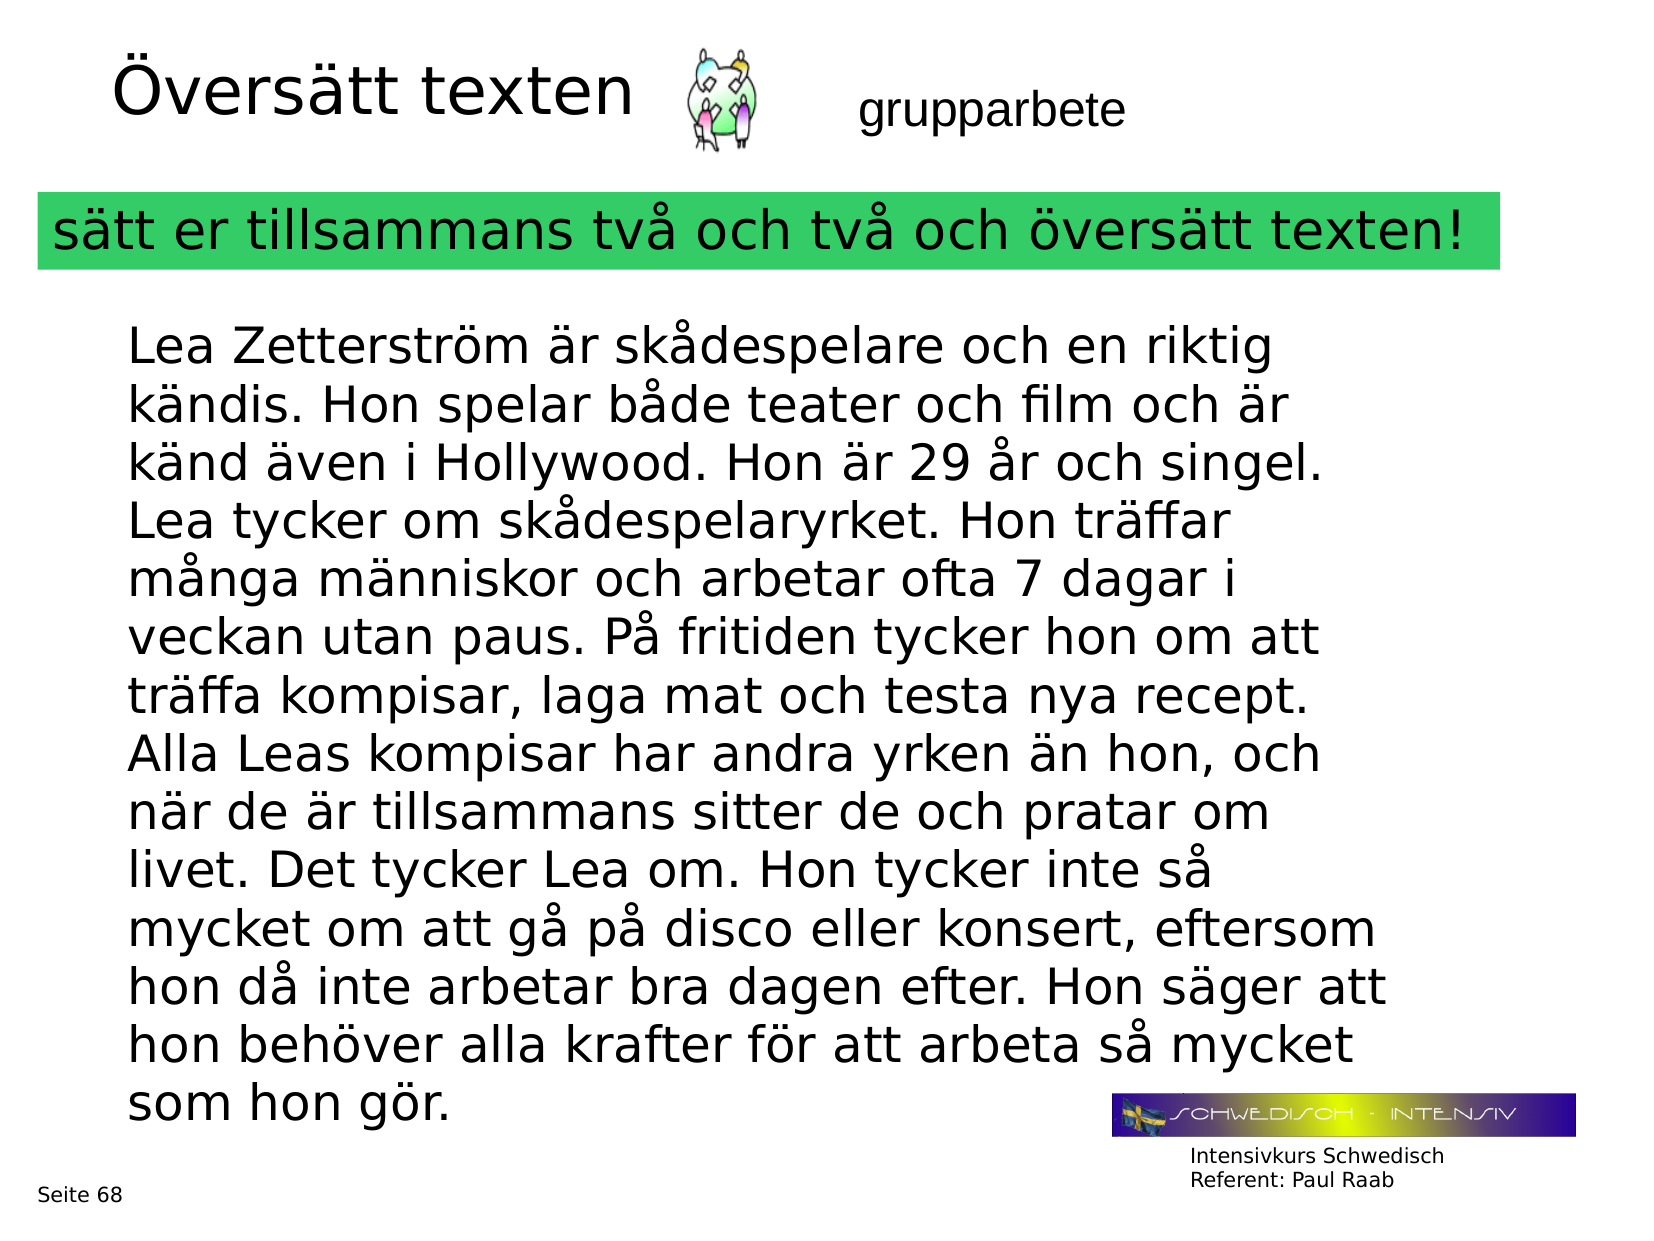

Översätt texten
grupparbete
sätt er tillsammans två och två och översätt texten!
Lea Zetterström är skådespelare och en riktig kändis. Hon spelar både teater och film och är känd även i Hollywood. Hon är 29 år och singel. Lea tycker om skådespelaryrket. Hon träffar många människor och arbetar ofta 7 dagar i veckan utan paus. På fritiden tycker hon om att träffa kompisar, laga mat och testa nya recept.
Alla Leas kompisar har andra yrken än hon, och när de är tillsammans sitter de och pratar om livet. Det tycker Lea om. Hon tycker inte så mycket om att gå på disco eller konsert, eftersom hon då inte arbetar bra dagen efter. Hon säger att hon behöver alla krafter för att arbeta så mycket som hon gör.